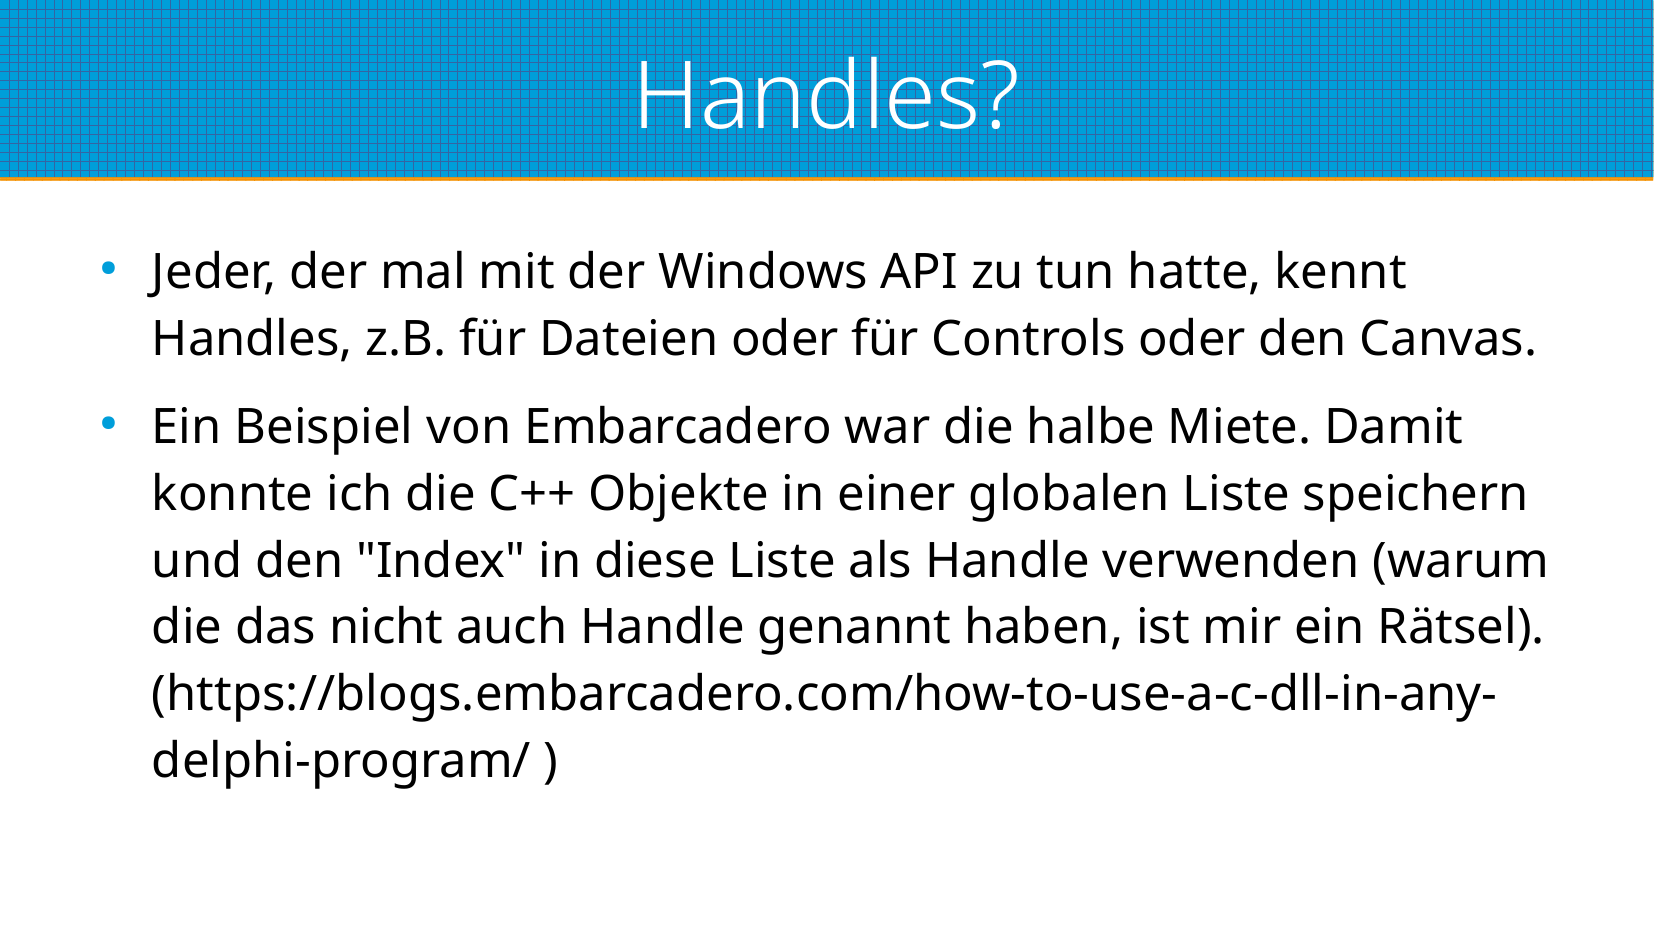

# Handles?
Jeder, der mal mit der Windows API zu tun hatte, kennt Handles, z.B. für Dateien oder für Controls oder den Canvas.
Ein Beispiel von Embarcadero war die halbe Miete. Damit konnte ich die C++ Objekte in einer globalen Liste speichern und den "Index" in diese Liste als Handle verwenden (warum die das nicht auch Handle genannt haben, ist mir ein Rätsel).
(https://blogs.embarcadero.com/how-to-use-a-c-dll-in-any-delphi-program/ )